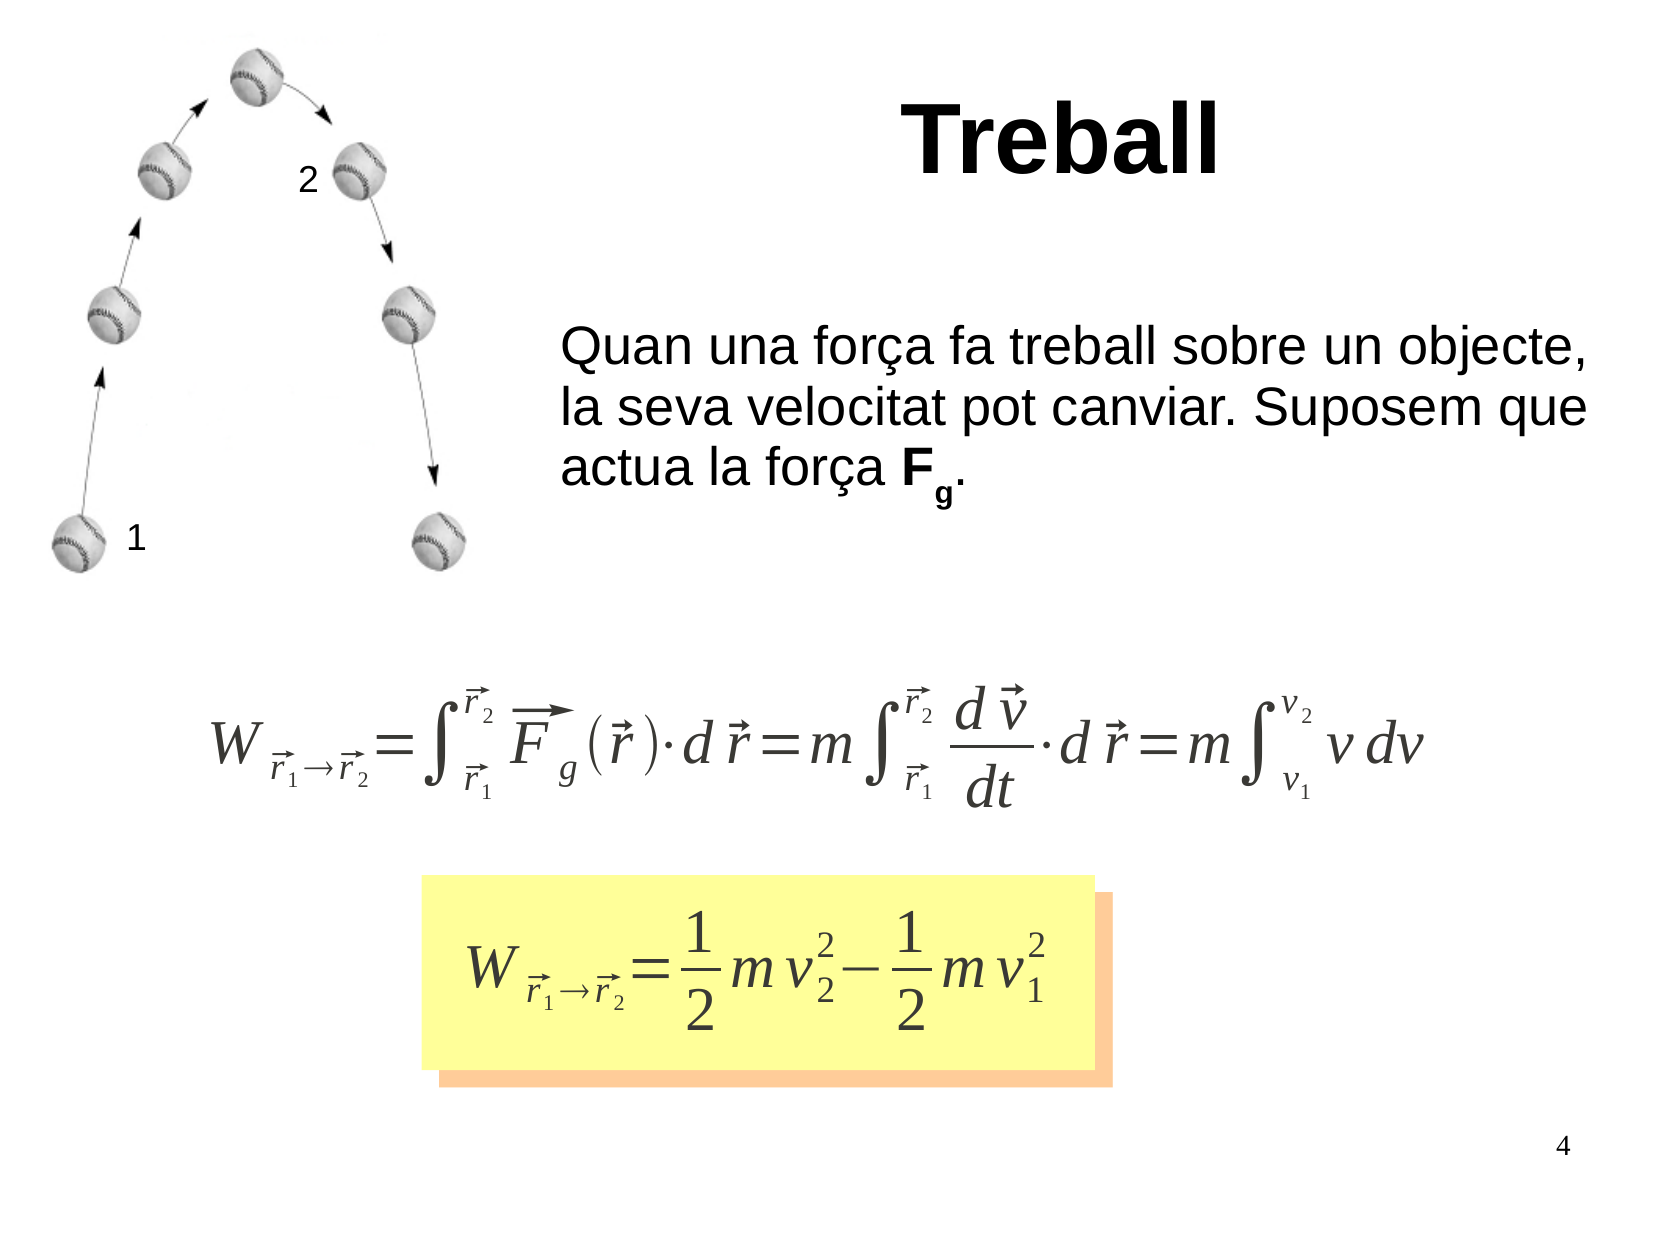

2
1
Treball
Quan una força fa treball sobre un objecte, la seva velocitat pot canviar. Suposem que actua la força Fg.
4